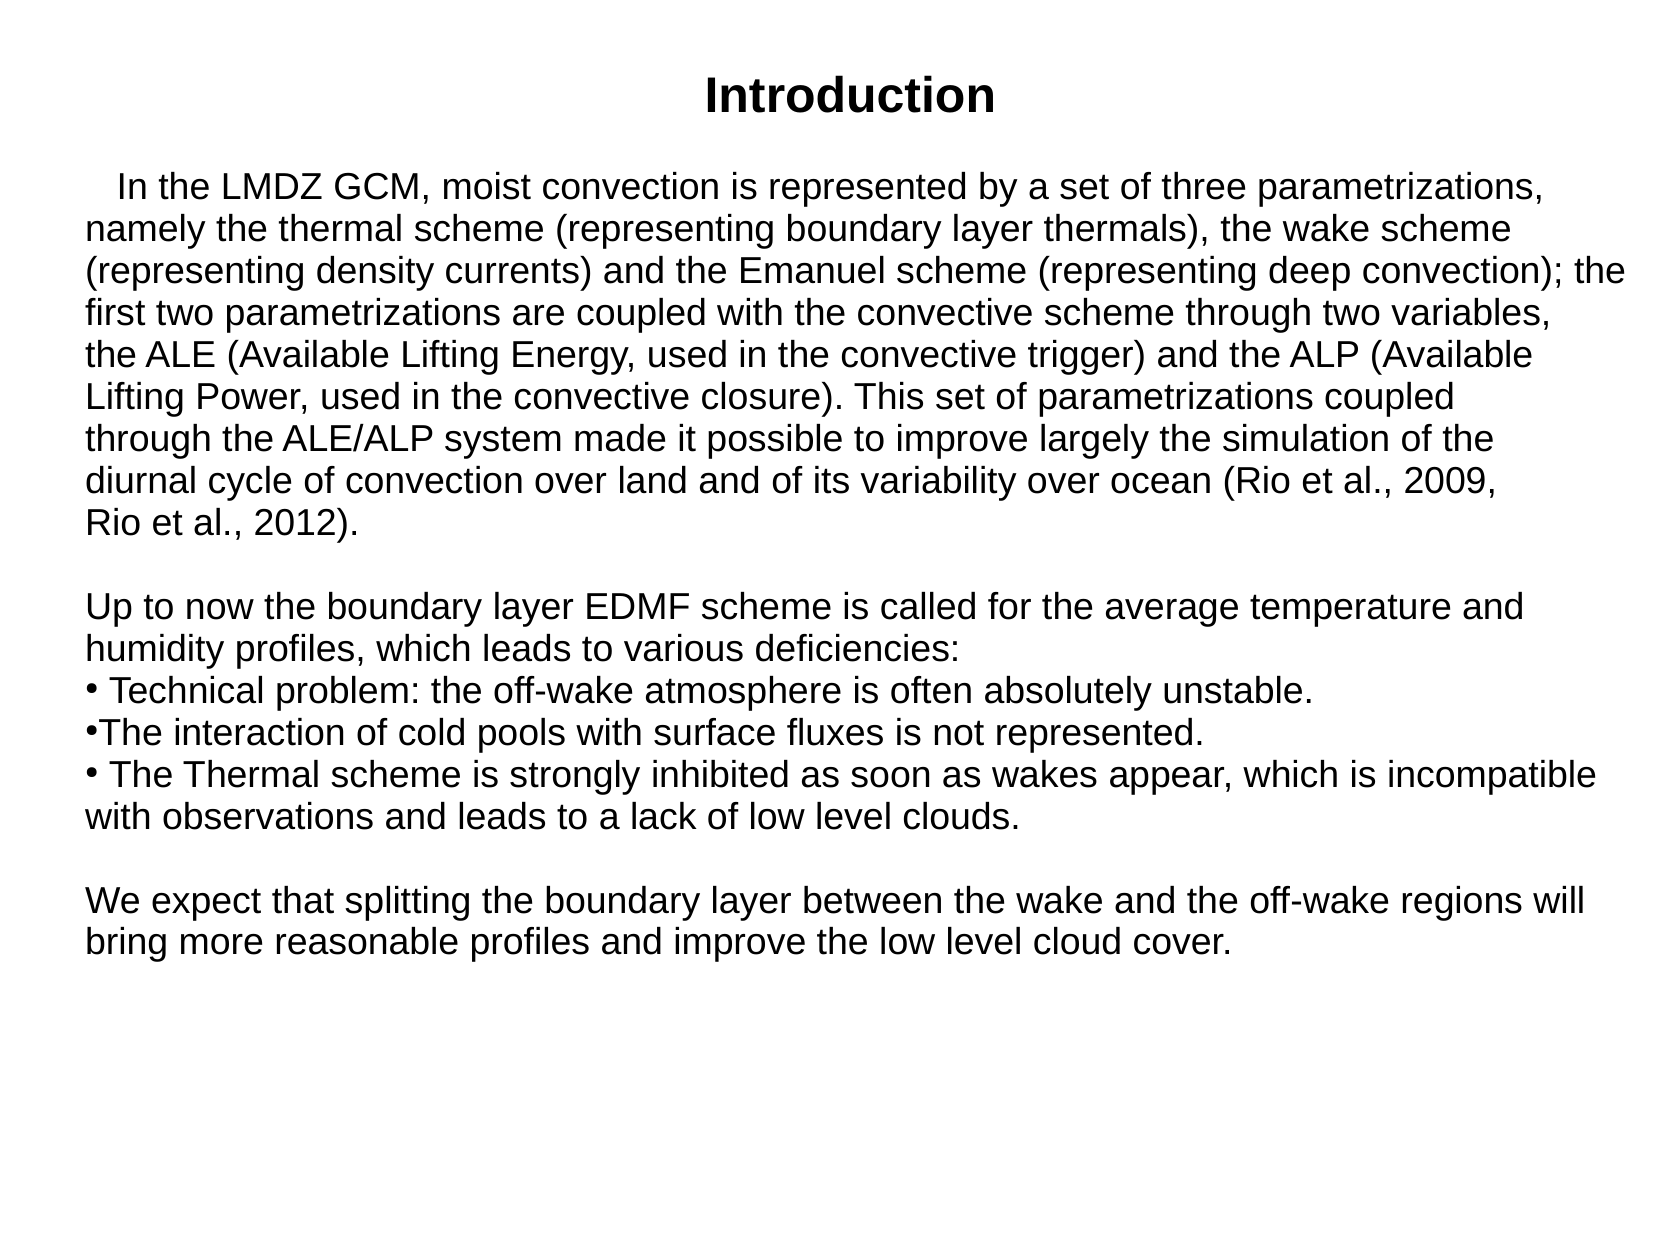

Introduction
 In the LMDZ GCM, moist convection is represented by a set of three parametrizations,
namely the thermal scheme (representing boundary layer thermals), the wake scheme
(representing density currents) and the Emanuel scheme (representing deep convection); the
first two parametrizations are coupled with the convective scheme through two variables,
the ALE (Available Lifting Energy, used in the convective trigger) and the ALP (Available
Lifting Power, used in the convective closure). This set of parametrizations coupled
through the ALE/ALP system made it possible to improve largely the simulation of the
diurnal cycle of convection over land and of its variability over ocean (Rio et al., 2009,
Rio et al., 2012).
Up to now the boundary layer EDMF scheme is called for the average temperature and
humidity profiles, which leads to various deficiencies:
 Technical problem: the off-wake atmosphere is often absolutely unstable.
The interaction of cold pools with surface fluxes is not represented.
 The Thermal scheme is strongly inhibited as soon as wakes appear, which is incompatible
with observations and leads to a lack of low level clouds.
We expect that splitting the boundary layer between the wake and the off-wake regions will
bring more reasonable profiles and improve the low level cloud cover.